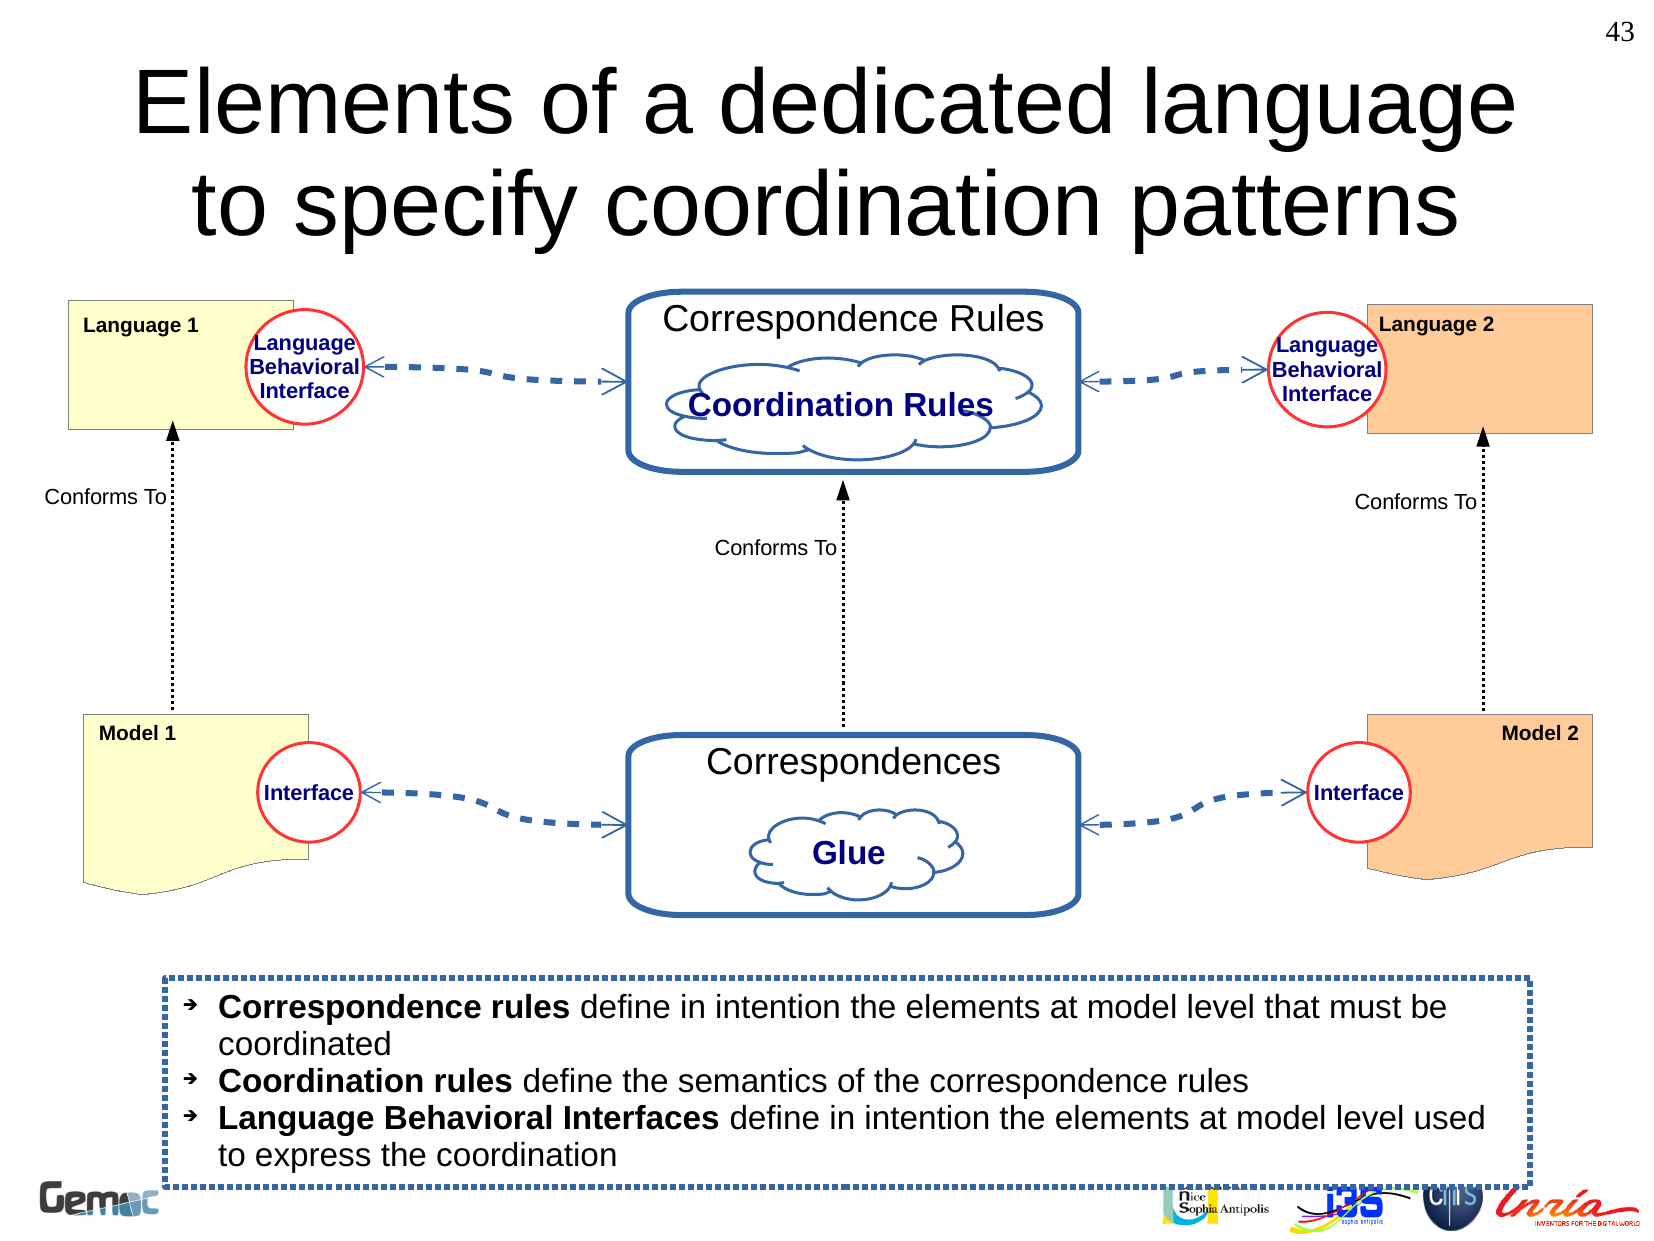

43
# Elements of a dedicated language to specify coordination patterns
Correspondence Rules
 Language 2
 Language 1
Language
Behavioral
Interface
Language
Behavioral
Interface
Coordination Rules
Conforms To
Conforms To
Conforms To
Model 1
Model 2
Correspondences
Interface
Interface
Glue
Correspondence rules define in intention the elements at model level that must be coordinated
Coordination rules define the semantics of the correspondence rules
Language Behavioral Interfaces define in intention the elements at model level used to express the coordination
Language 2
Language 2
Language 2
Language 2
Language 2
Language 2
 generates
 generates
 generates
 generates
 generates
 generates
Conforms to
Conforms to
Conforms to
Conforms to
Conforms to
Conforms to
System
Designer
System
Designer
System
Designer
System
Designer
System
Designer
System
Designer
defines
defines
defines
defines
defines
defines
Model 1
Model 2
Model 3
Model 1
Model 2
Model 3
Model 1
Model 2
Model 3
Model 1
Model 2
Model 3
Model 1
Model 2
Model 3
Model 1
Model 2
Model 3
 Coordination
/
Communication
 Coordination
/
Communication
 Coordination
/
Communication
 Coordination
/
Communication
 Coordination
/
Communication
 Coordination
/
Communication
Model A
Model B
Model B
Model A
Model B
Model B
Model A
Model B
Model B
Model A
Model B
Model B
Model A
Model B
Model B
Model A
Model B
Model B